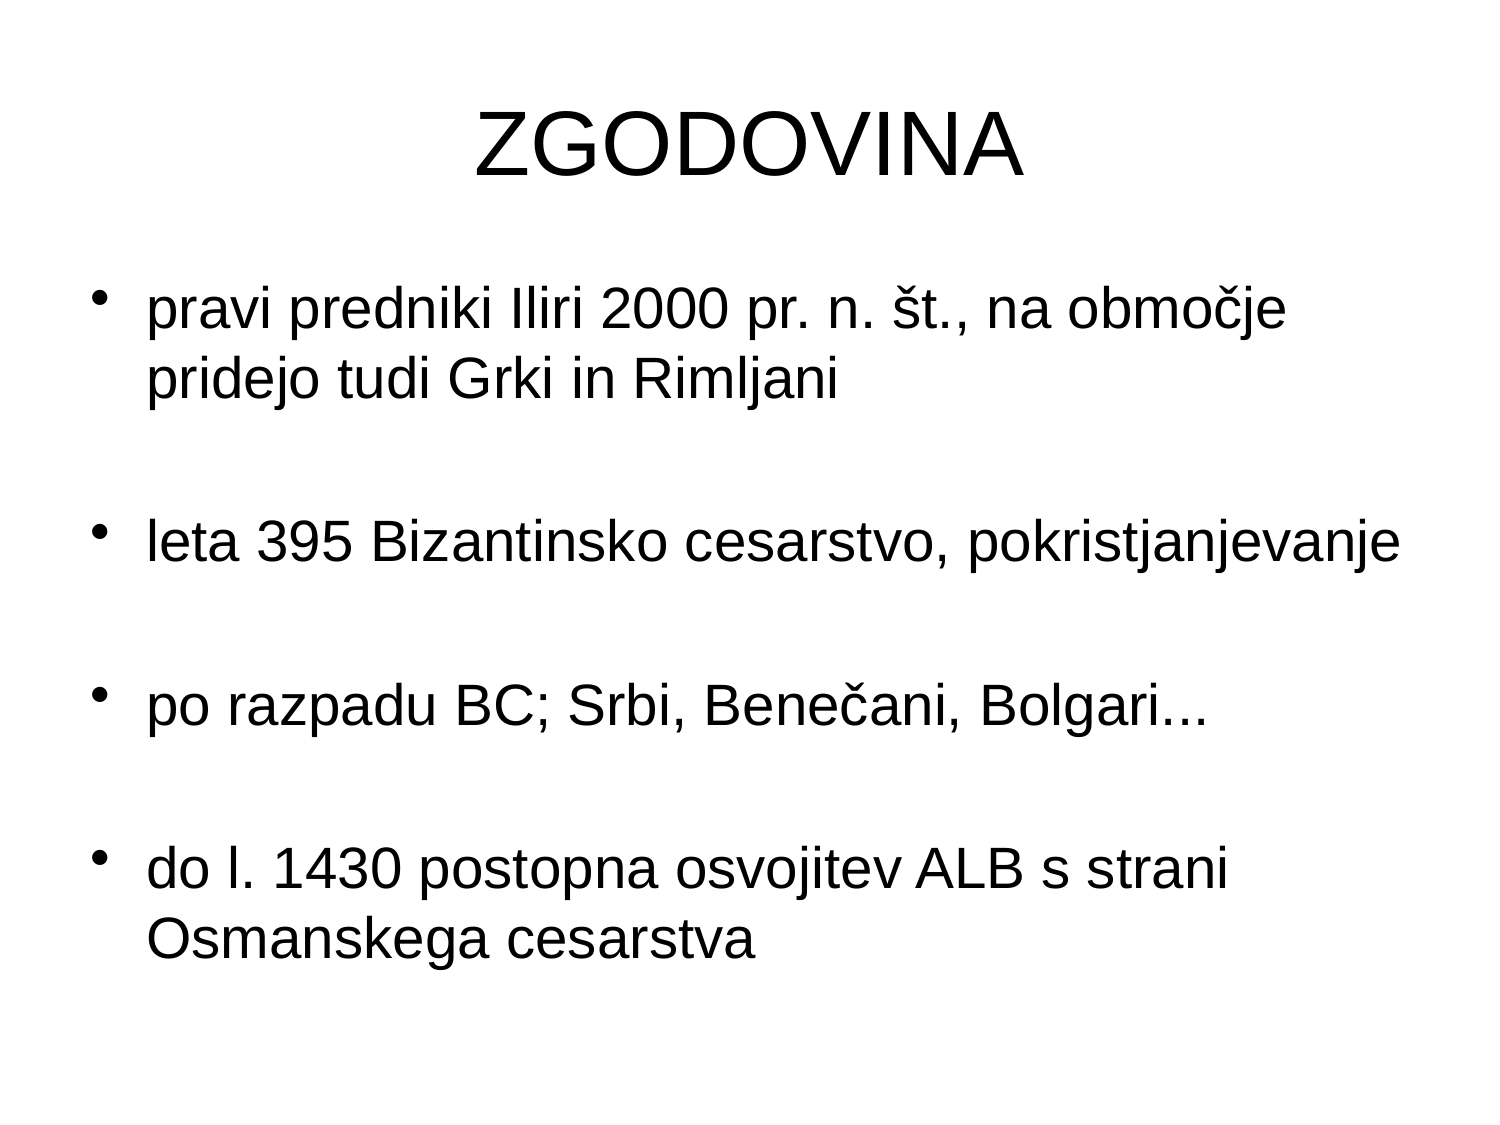

# ZGODOVINA
pravi predniki Iliri 2000 pr. n. št., na območje pridejo tudi Grki in Rimljani
leta 395 Bizantinsko cesarstvo, pokristjanjevanje
po razpadu BC; Srbi, Benečani, Bolgari...
do l. 1430 postopna osvojitev ALB s strani Osmanskega cesarstva